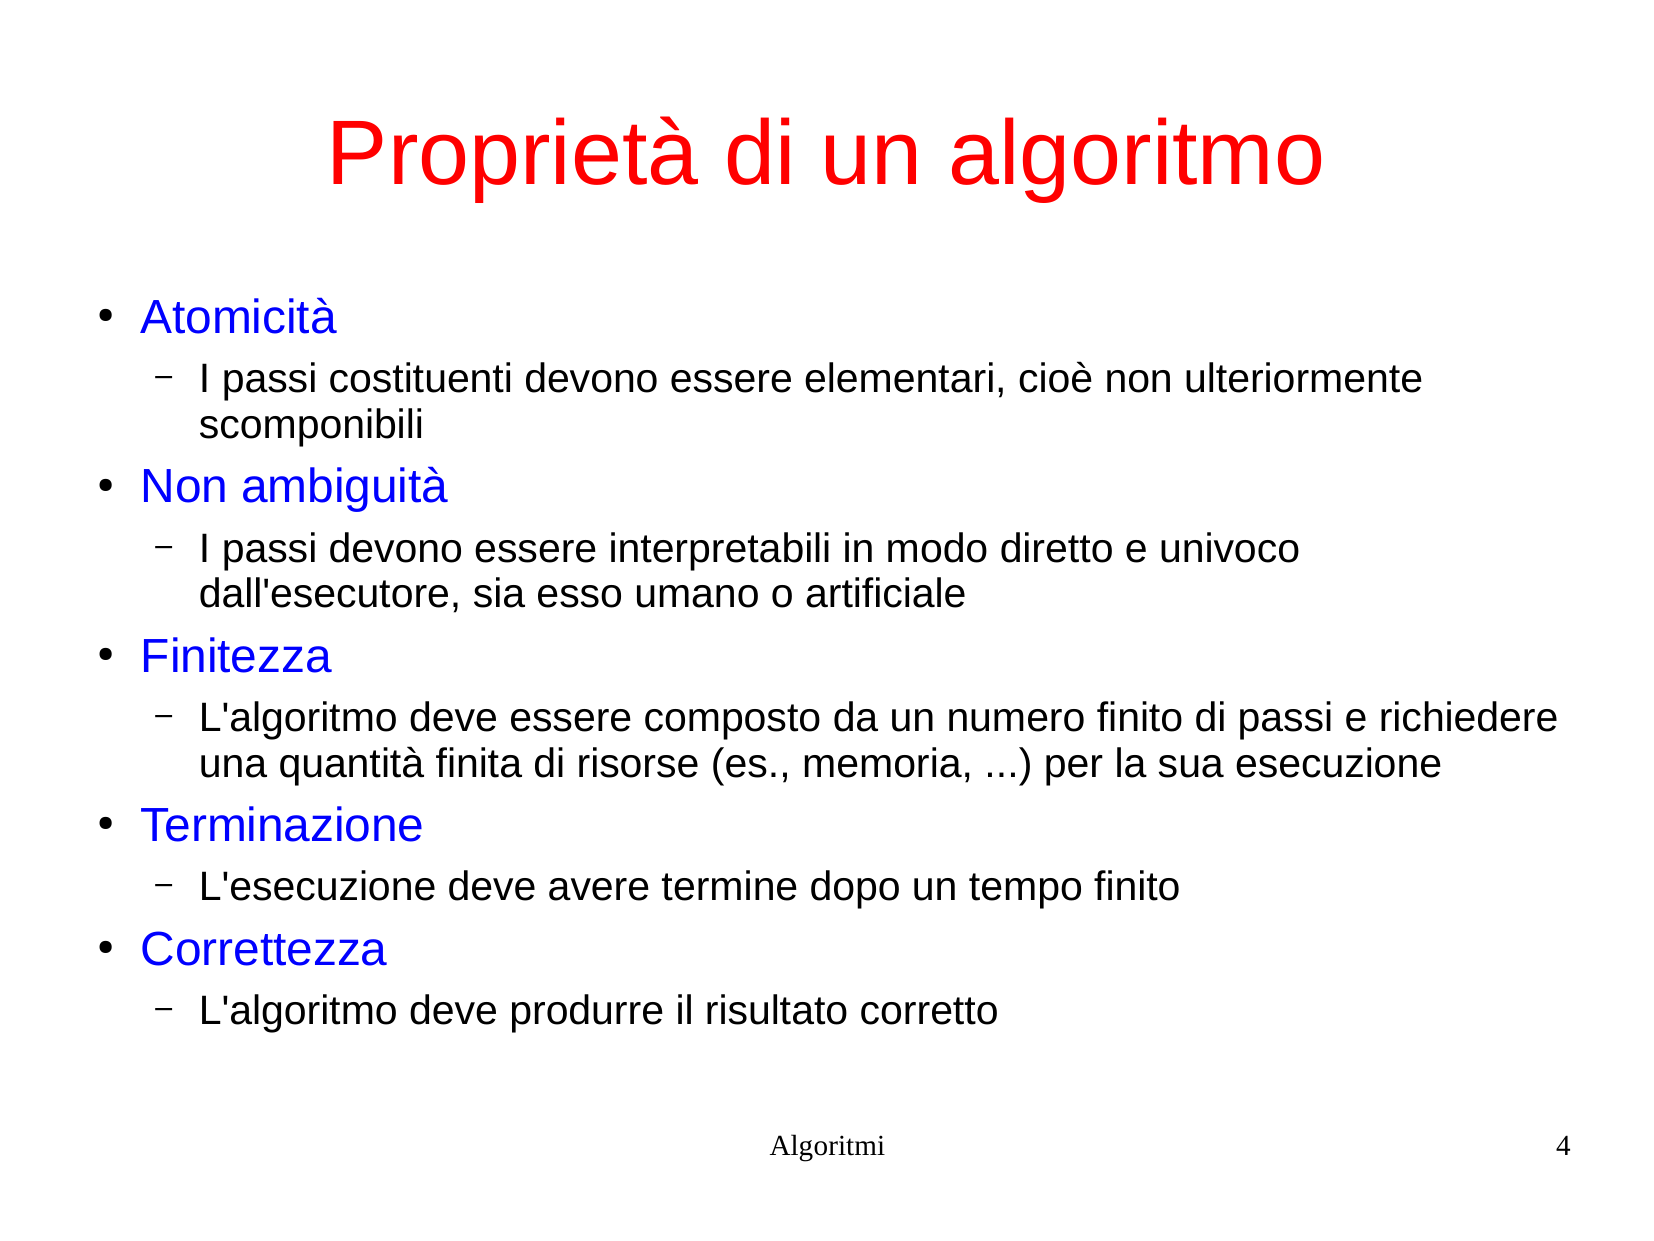

# Proprietà di un algoritmo
Atomicità
I passi costituenti devono essere elementari, cioè non ulteriormente scomponibili
Non ambiguità
I passi devono essere interpretabili in modo diretto e univoco dall'esecutore, sia esso umano o artificiale
Finitezza
L'algoritmo deve essere composto da un numero finito di passi e richiedere una quantità finita di risorse (es., memoria, ...) per la sua esecuzione
Terminazione
L'esecuzione deve avere termine dopo un tempo finito
Correttezza
L'algoritmo deve produrre il risultato corretto
Algoritmi
4